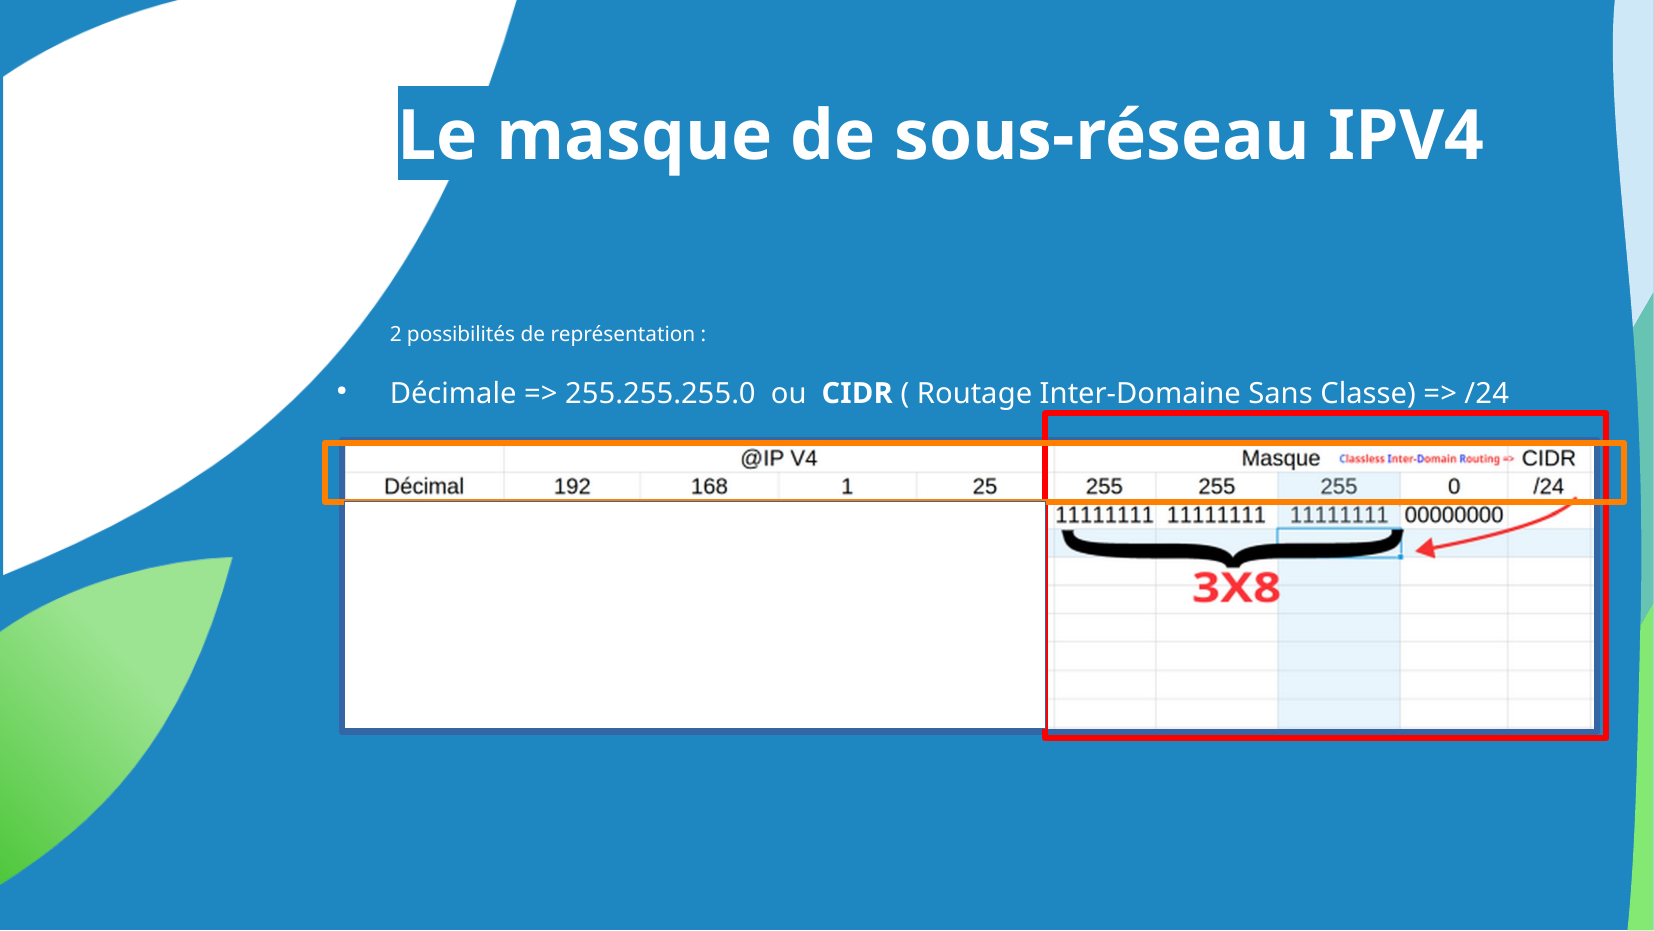

# Le masque de sous-réseau IPV4
2 possibilités de représentation :
Décimale => 255.255.255.0 ou CIDR ( Routage Inter-Domaine Sans Classe) => /24